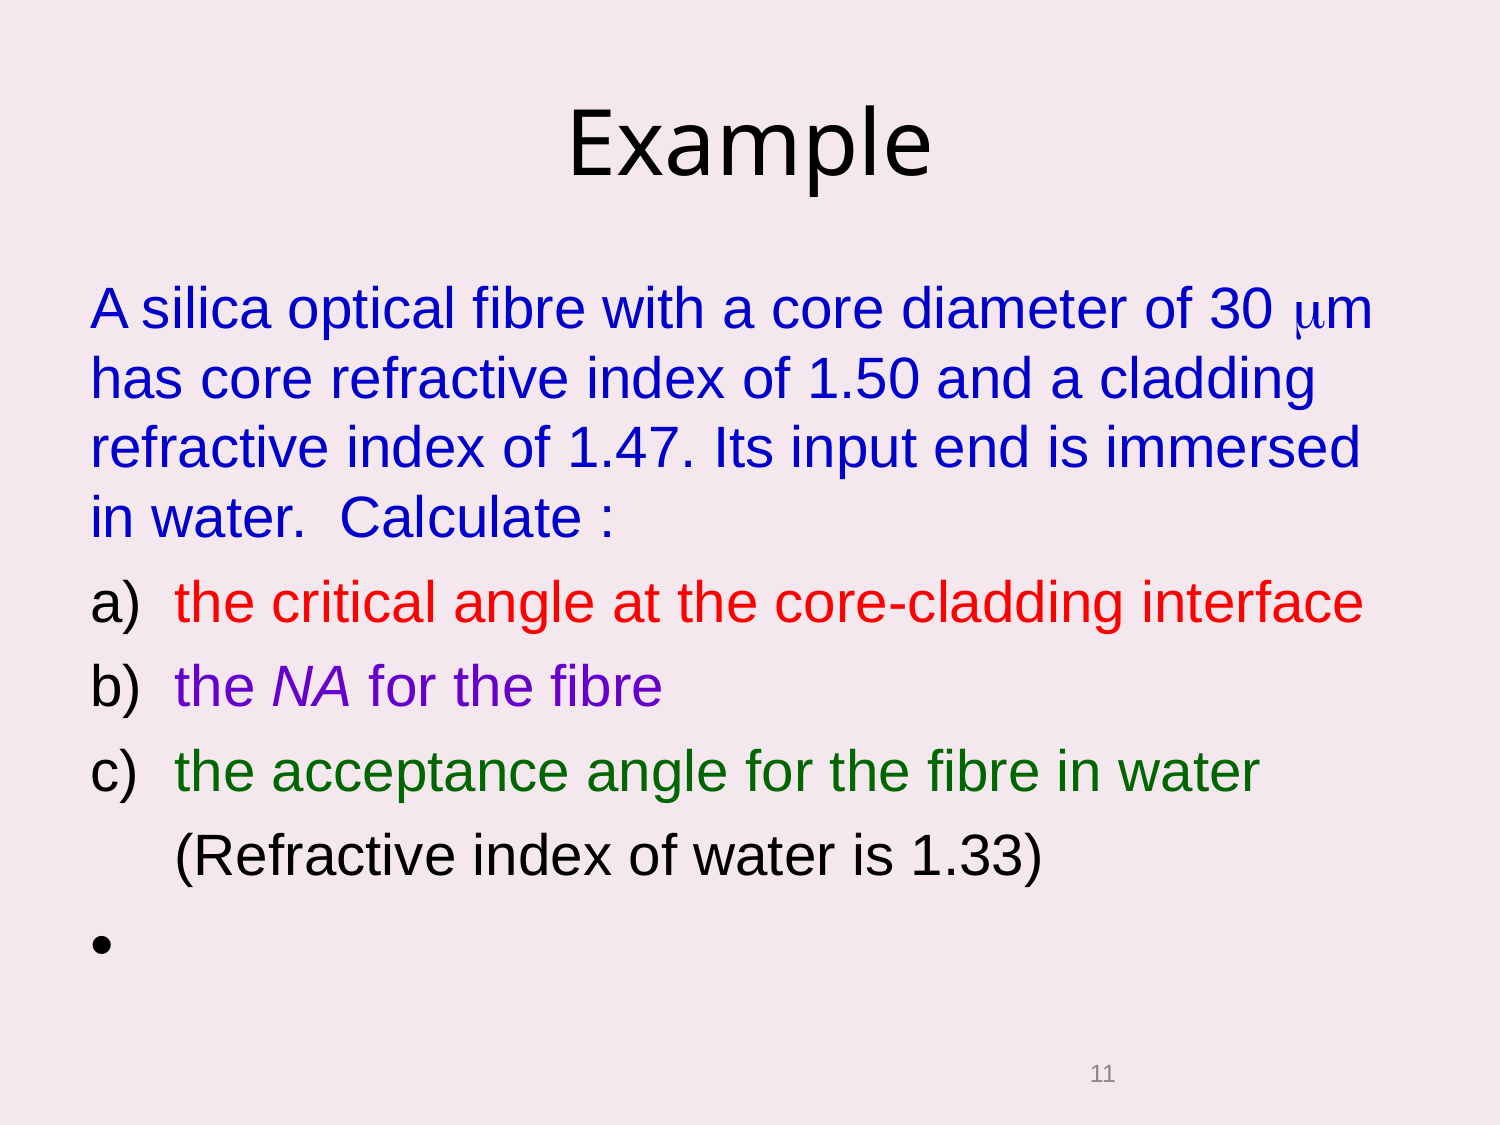

# Example
A silica optical fibre with a core diameter of 30 m has core refractive index of 1.50 and a cladding refractive index of 1.47. Its input end is immersed in water. Calculate :
the critical angle at the core-cladding interface
the NA for the fibre
the acceptance angle for the fibre in water
(Refractive index of water is 1.33)